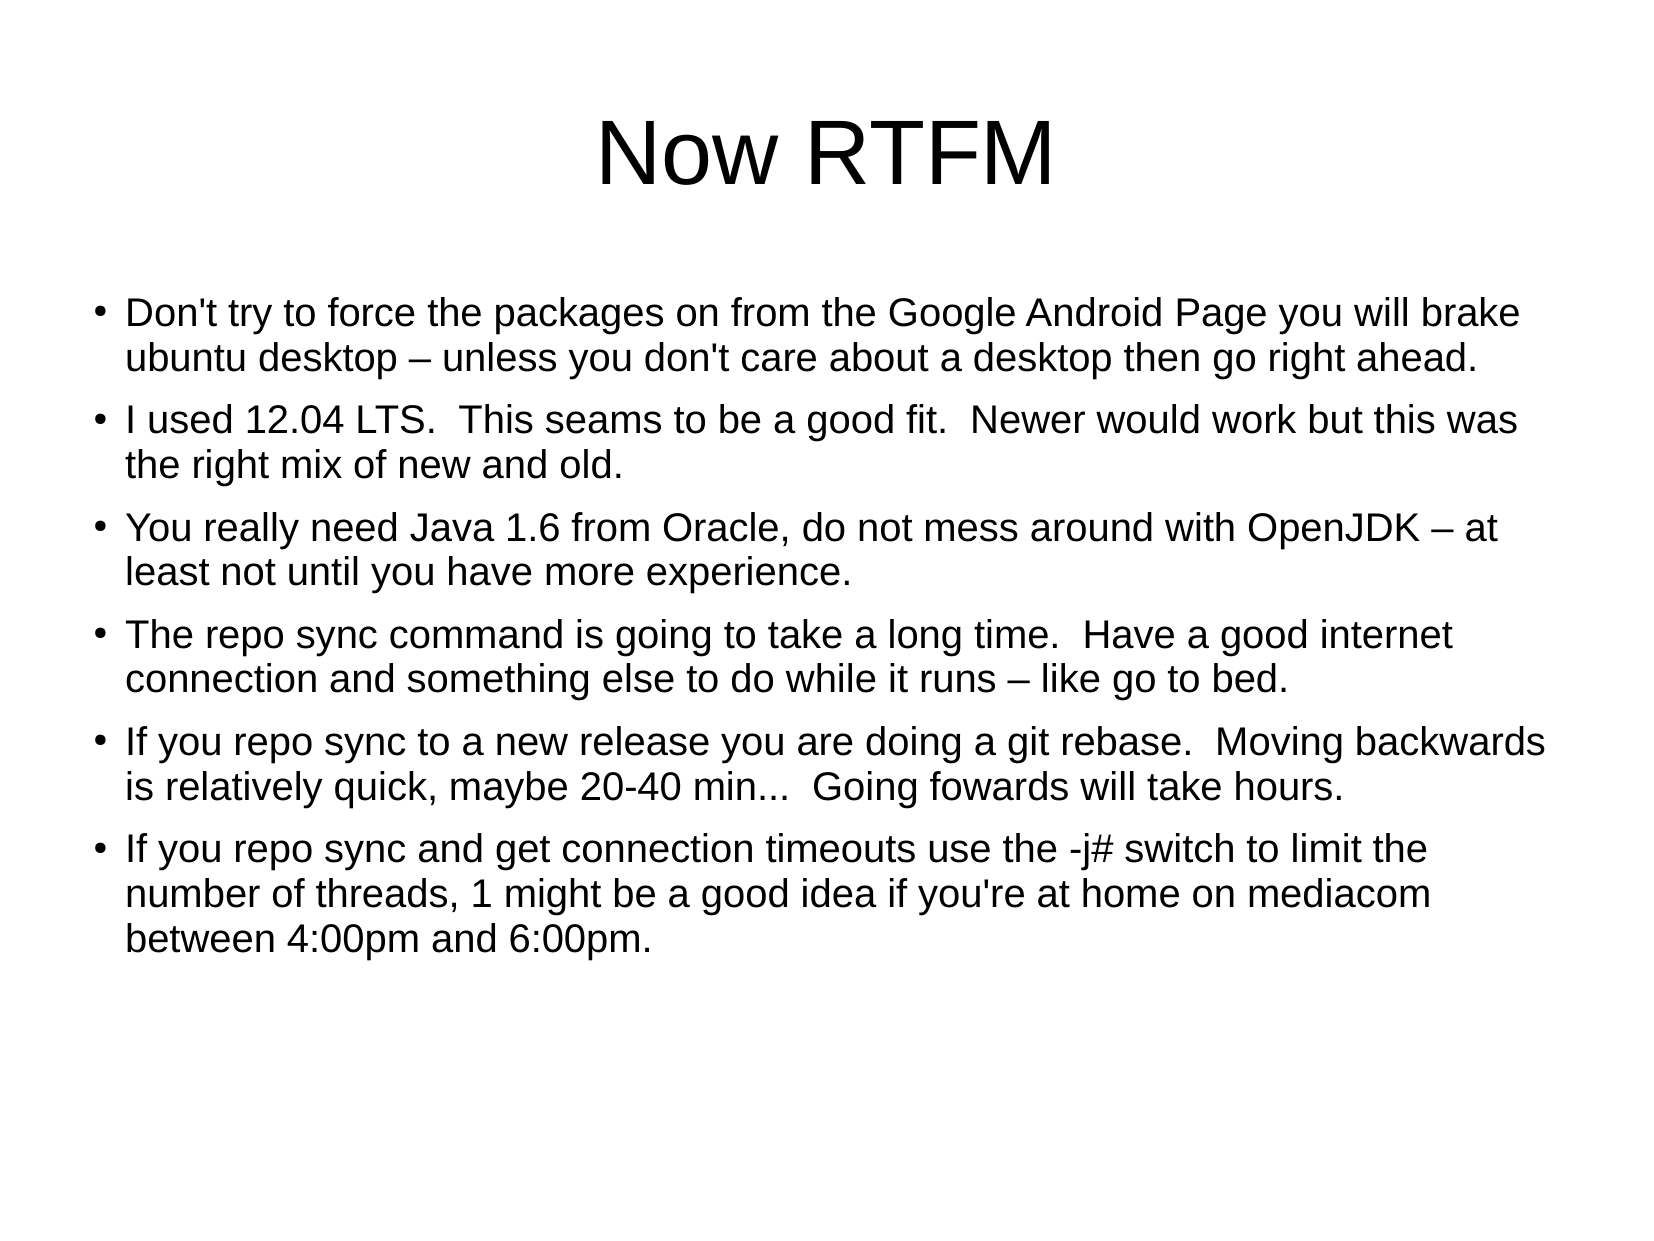

# Now RTFM
Don't try to force the packages on from the Google Android Page you will brake ubuntu desktop – unless you don't care about a desktop then go right ahead.
I used 12.04 LTS. This seams to be a good fit. Newer would work but this was the right mix of new and old.
You really need Java 1.6 from Oracle, do not mess around with OpenJDK – at least not until you have more experience.
The repo sync command is going to take a long time. Have a good internet connection and something else to do while it runs – like go to bed.
If you repo sync to a new release you are doing a git rebase. Moving backwards is relatively quick, maybe 20-40 min... Going fowards will take hours.
If you repo sync and get connection timeouts use the -j# switch to limit the number of threads, 1 might be a good idea if you're at home on mediacom between 4:00pm and 6:00pm.